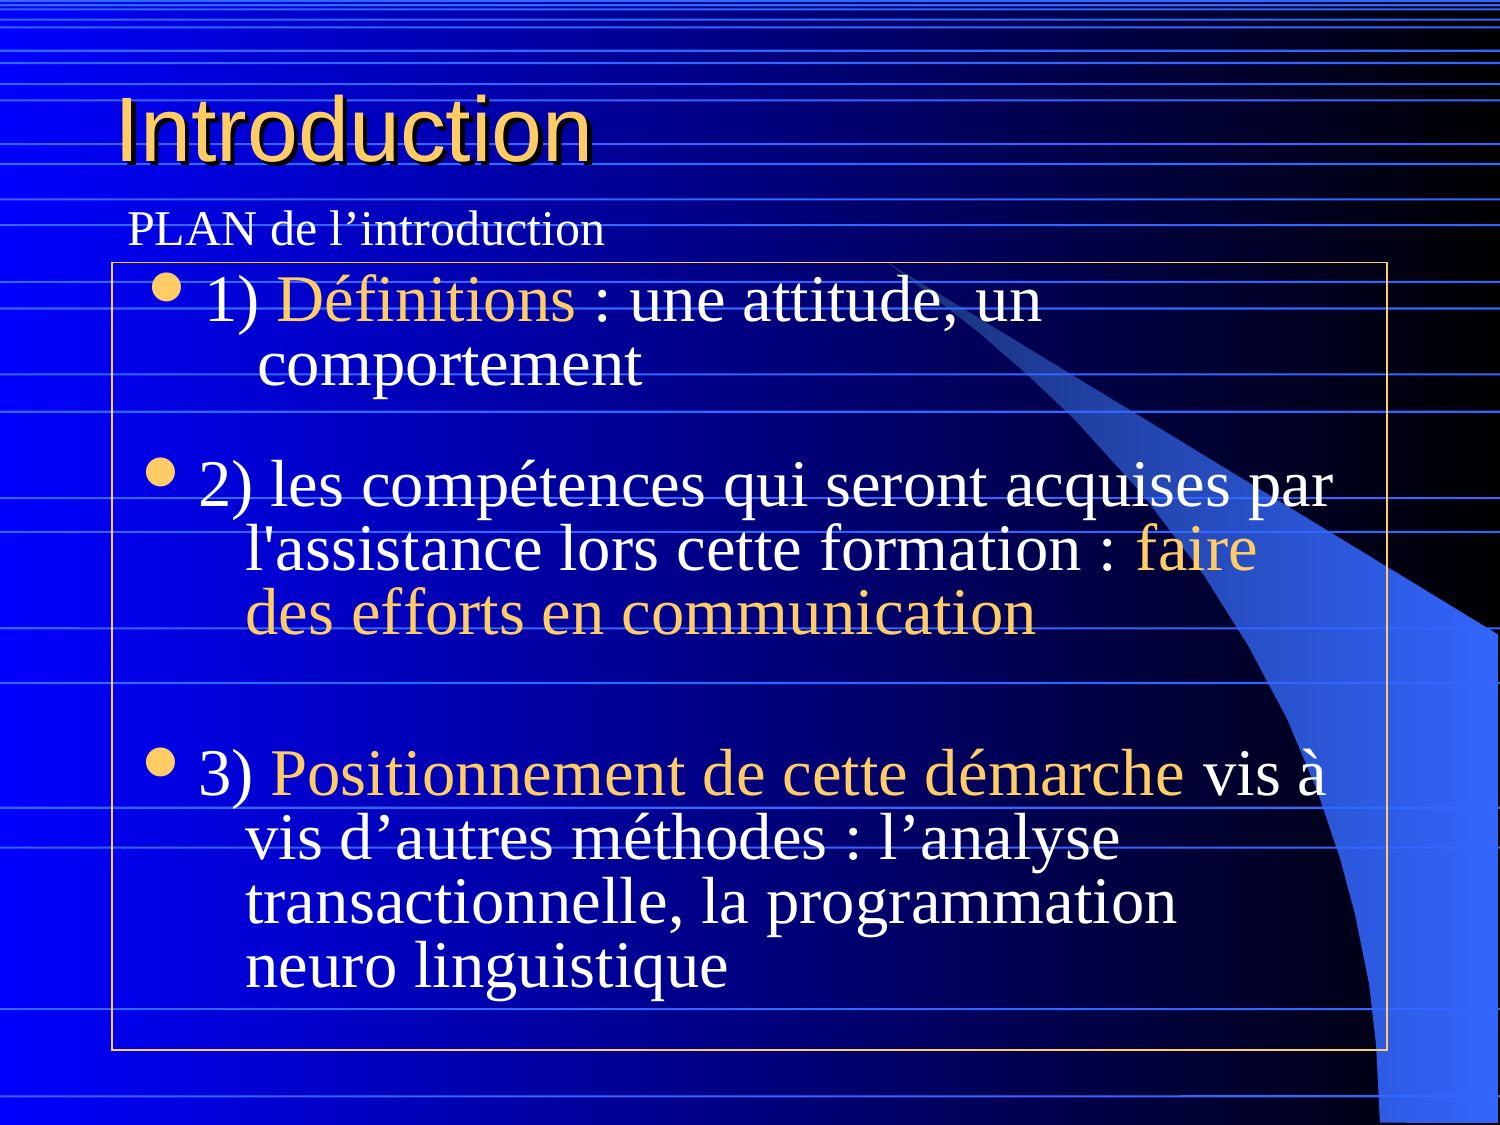

# Introduction
PLAN de l’introduction
1) Définitions : une attitude, un 	comportement
2) les compétences qui seront acquises par 	l'assistance lors cette formation : faire 	des efforts en communication
3) Positionnement de cette démarche vis à 	vis d’autres méthodes : l’analyse 	transactionnelle, la programmation 	neuro linguistique